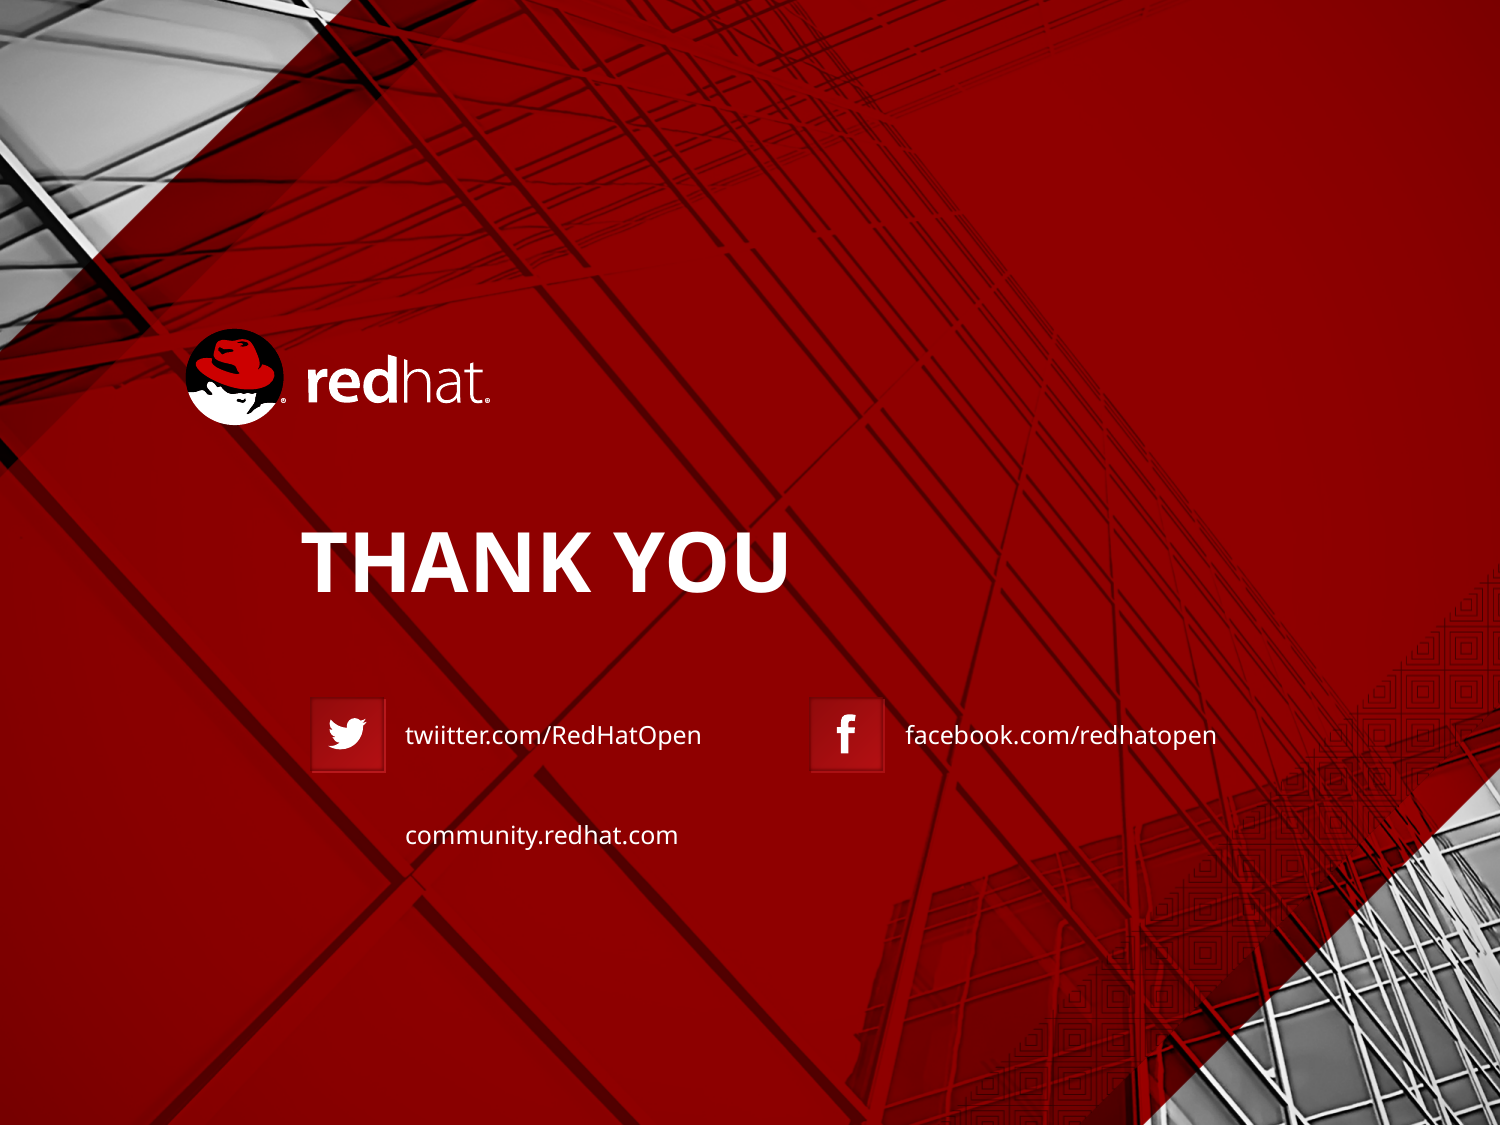

# THANK YOU
twiitter.com/RedHatOpen
facebook.com/redhatopen
community.redhat.com
FOSDEM 2017